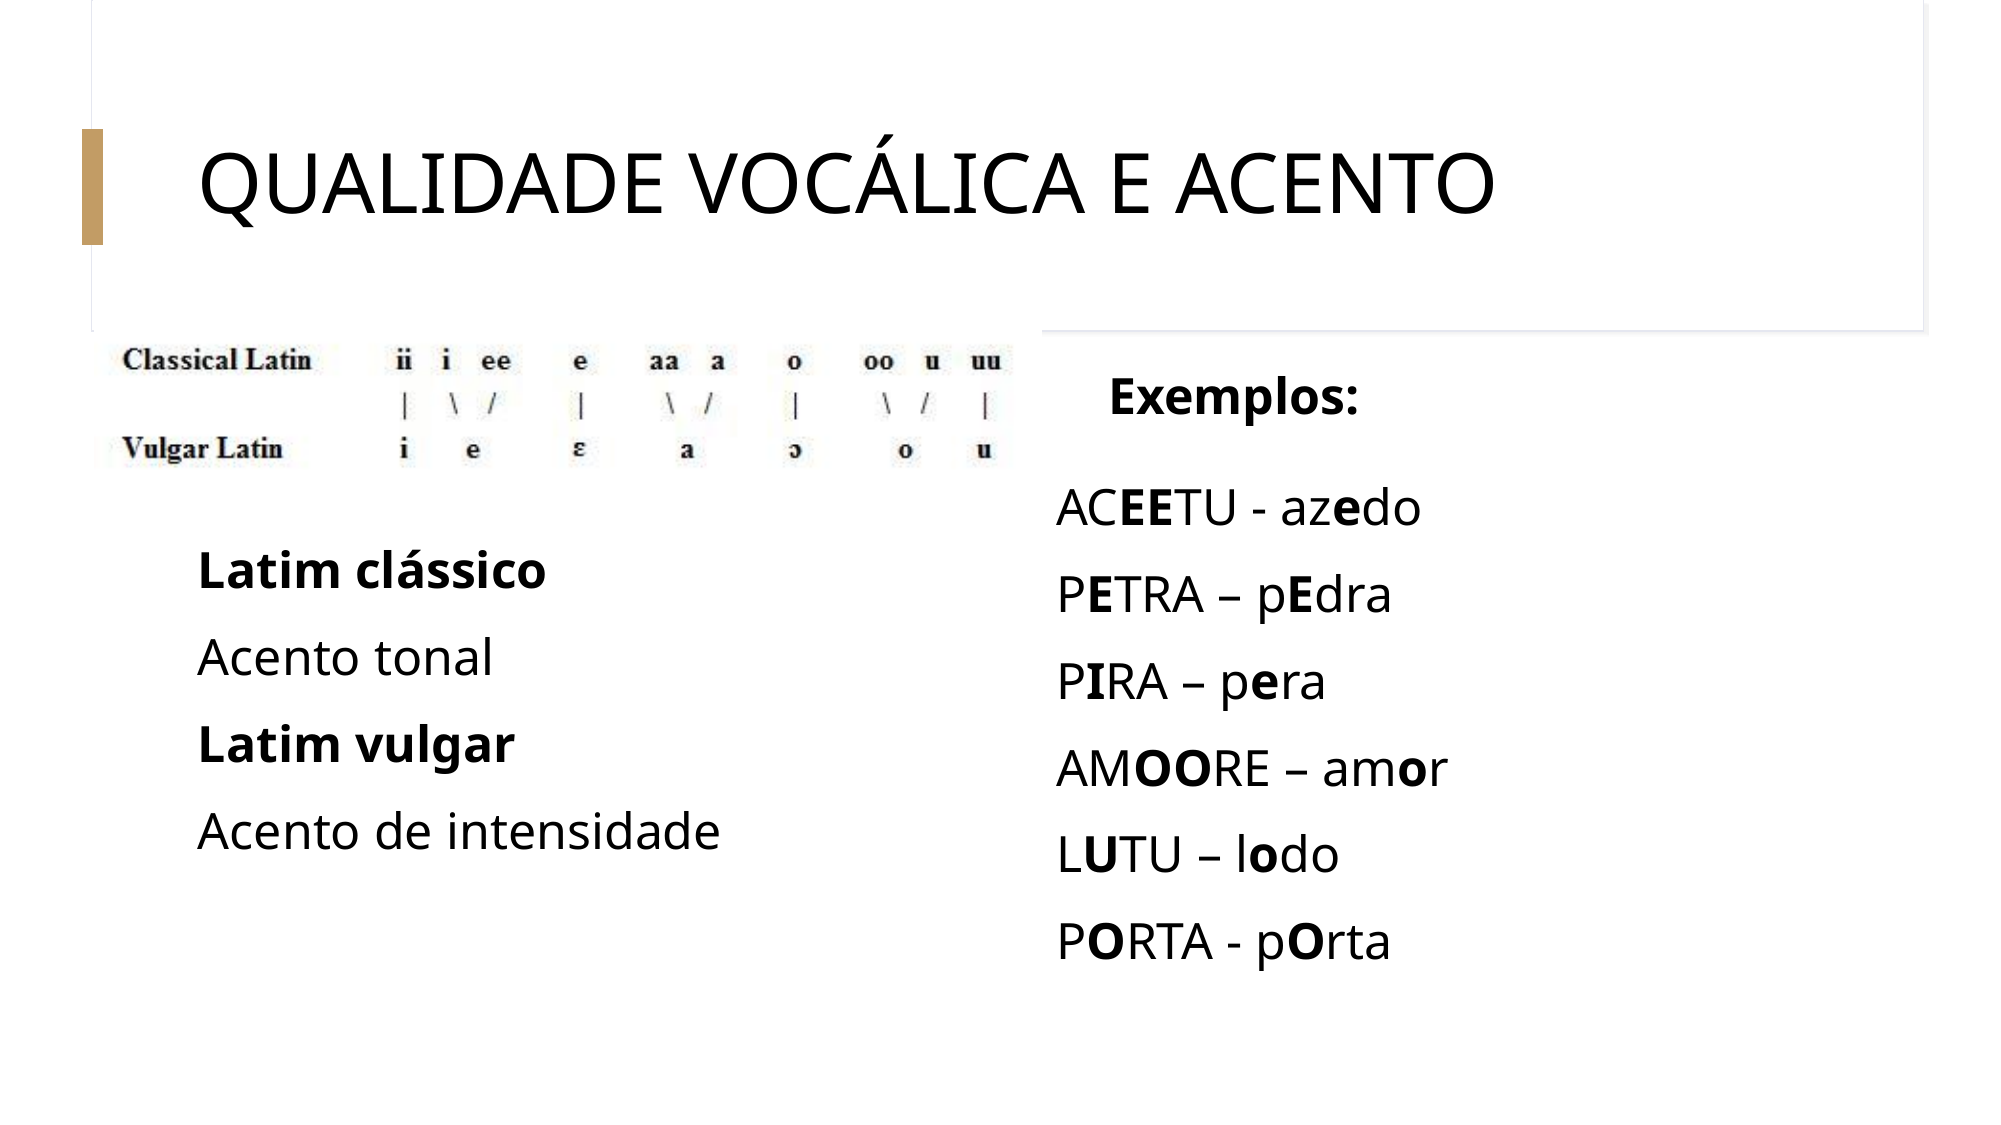

# QUALIDADE VOCÁLICA E ACENTO
Exemplos:
ACEETU - azedo
PETRA – pEdra
PIRA – pera
AMOORE – amor
LUTU – lodo
PORTA - pOrta
Latim clássico
Acento tonal
Latim vulgar
Acento de intensidade